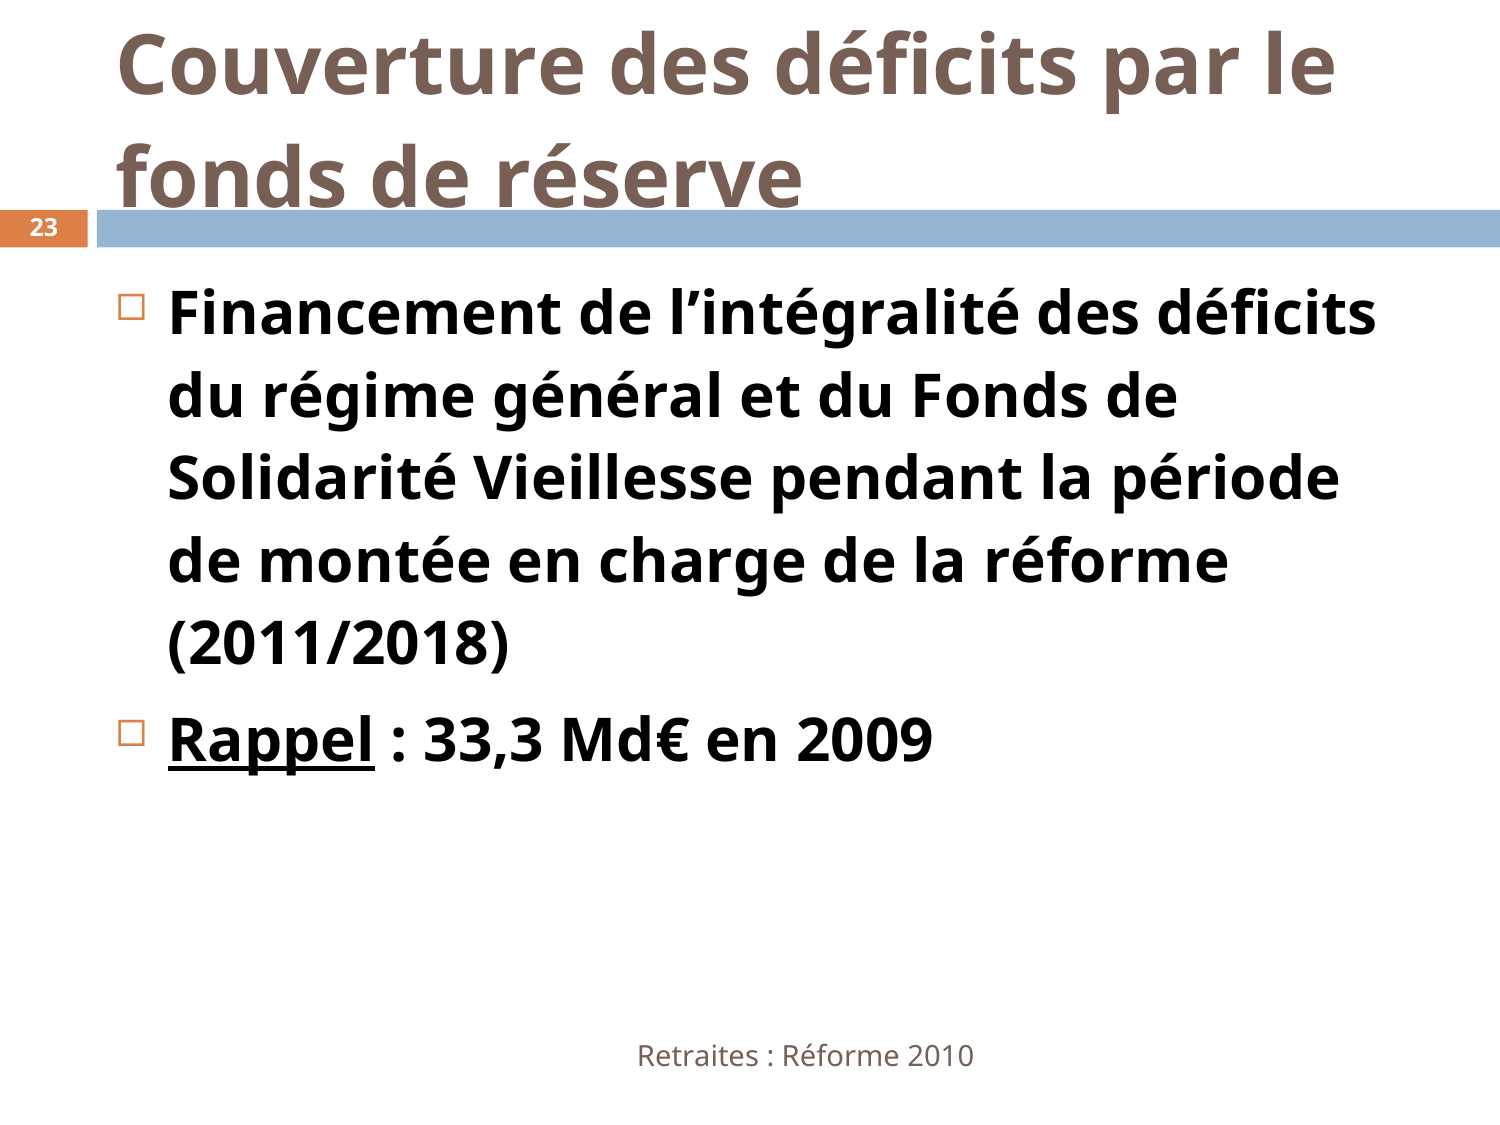

# Couverture des déficits par le fonds de réserve
Financement de l’intégralité des déficits du régime général et du Fonds de Solidarité Vieillesse pendant la période de montée en charge de la réforme (2011/2018)
Rappel : 33,3 Md€ en 2009
Retraites : Réforme 2010